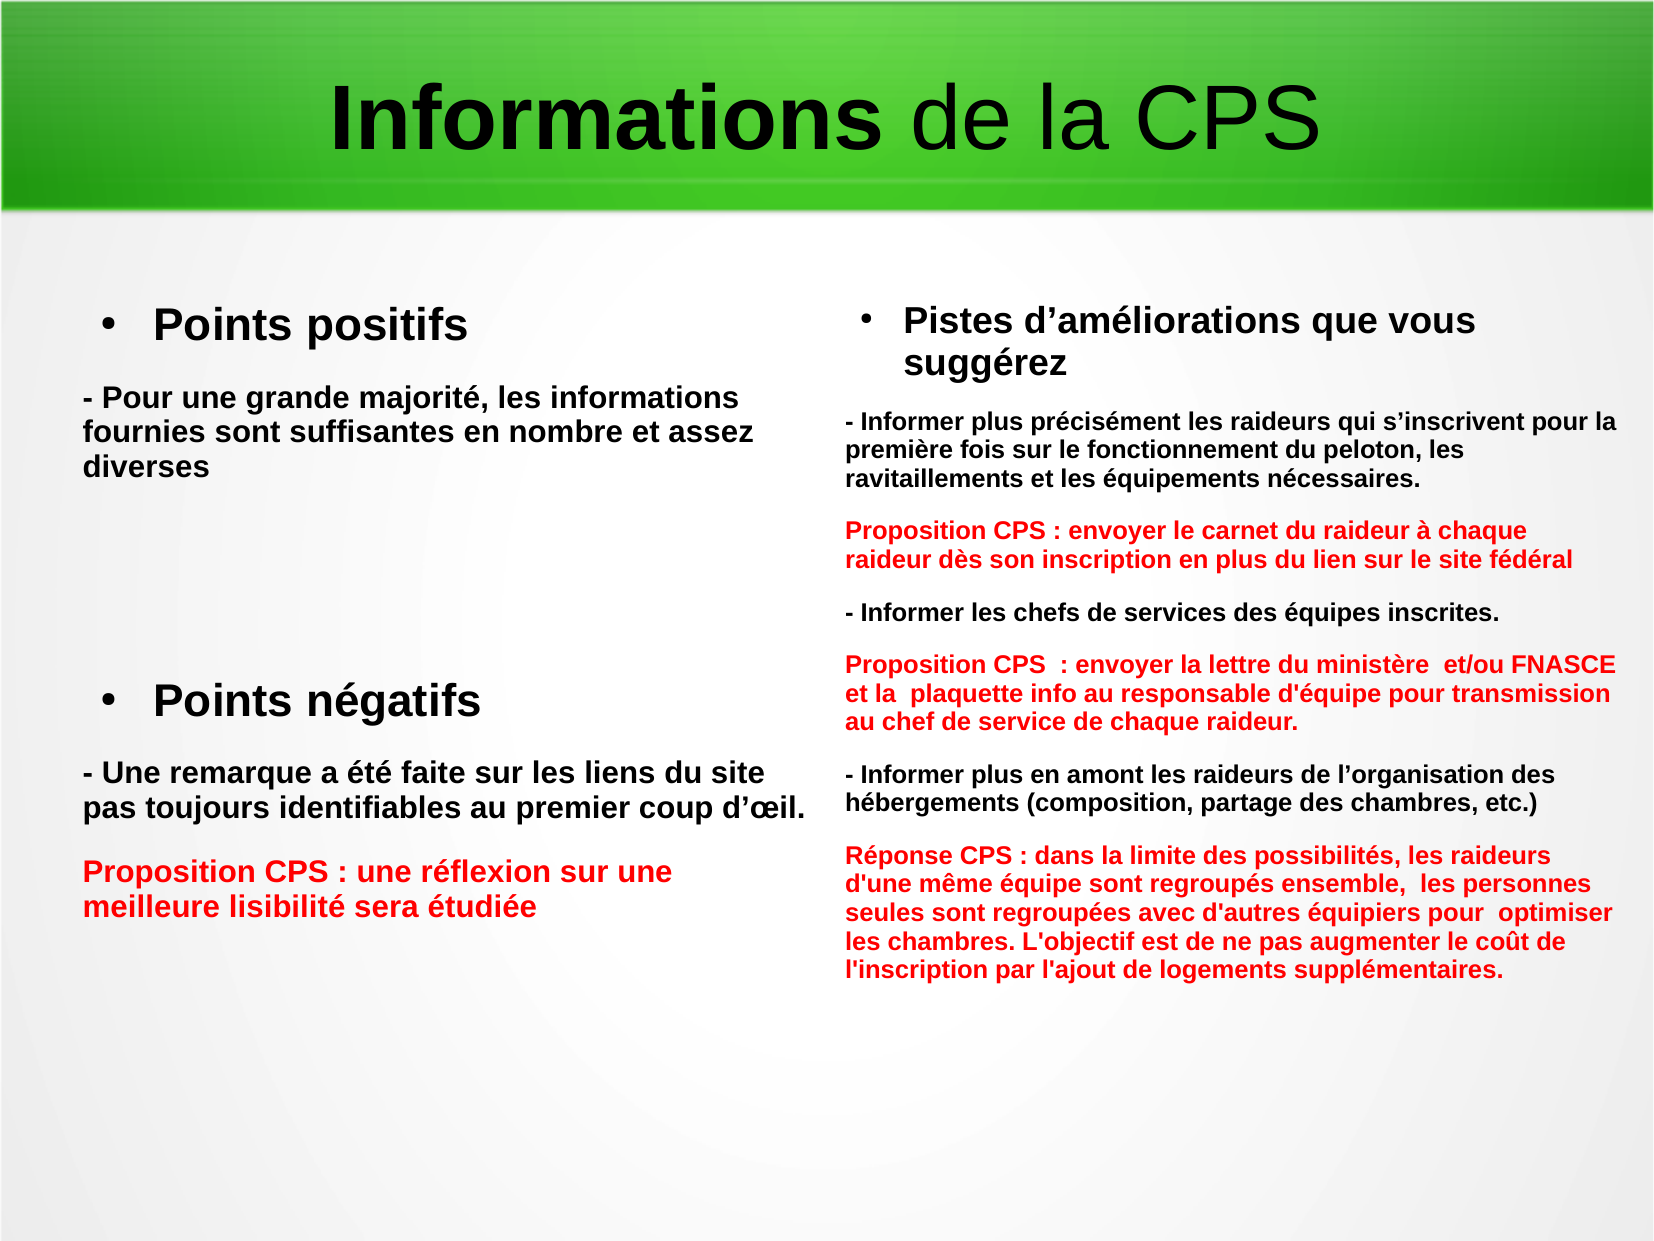

# Informations de la CPS
Points positifs
- Pour une grande majorité, les informations fournies sont suffisantes en nombre et assez diverses
Pistes d’améliorations que vous suggérez
- Informer plus précisément les raideurs qui s’inscrivent pour la première fois sur le fonctionnement du peloton, les ravitaillements et les équipements nécessaires.
Proposition CPS : envoyer le carnet du raideur à chaque raideur dès son inscription en plus du lien sur le site fédéral
- Informer les chefs de services des équipes inscrites.
Proposition CPS  : envoyer la lettre du ministère et/ou FNASCE et la plaquette info au responsable d'équipe pour transmission au chef de service de chaque raideur.
- Informer plus en amont les raideurs de l’organisation des hébergements (composition, partage des chambres, etc.)
Réponse CPS : dans la limite des possibilités, les raideurs d'une même équipe sont regroupés ensemble, les personnes seules sont regroupées avec d'autres équipiers pour optimiser les chambres. L'objectif est de ne pas augmenter le coût de l'inscription par l'ajout de logements supplémentaires.
Points négatifs
- Une remarque a été faite sur les liens du site pas toujours identifiables au premier coup d’œil.
Proposition CPS : une réflexion sur une meilleure lisibilité sera étudiée